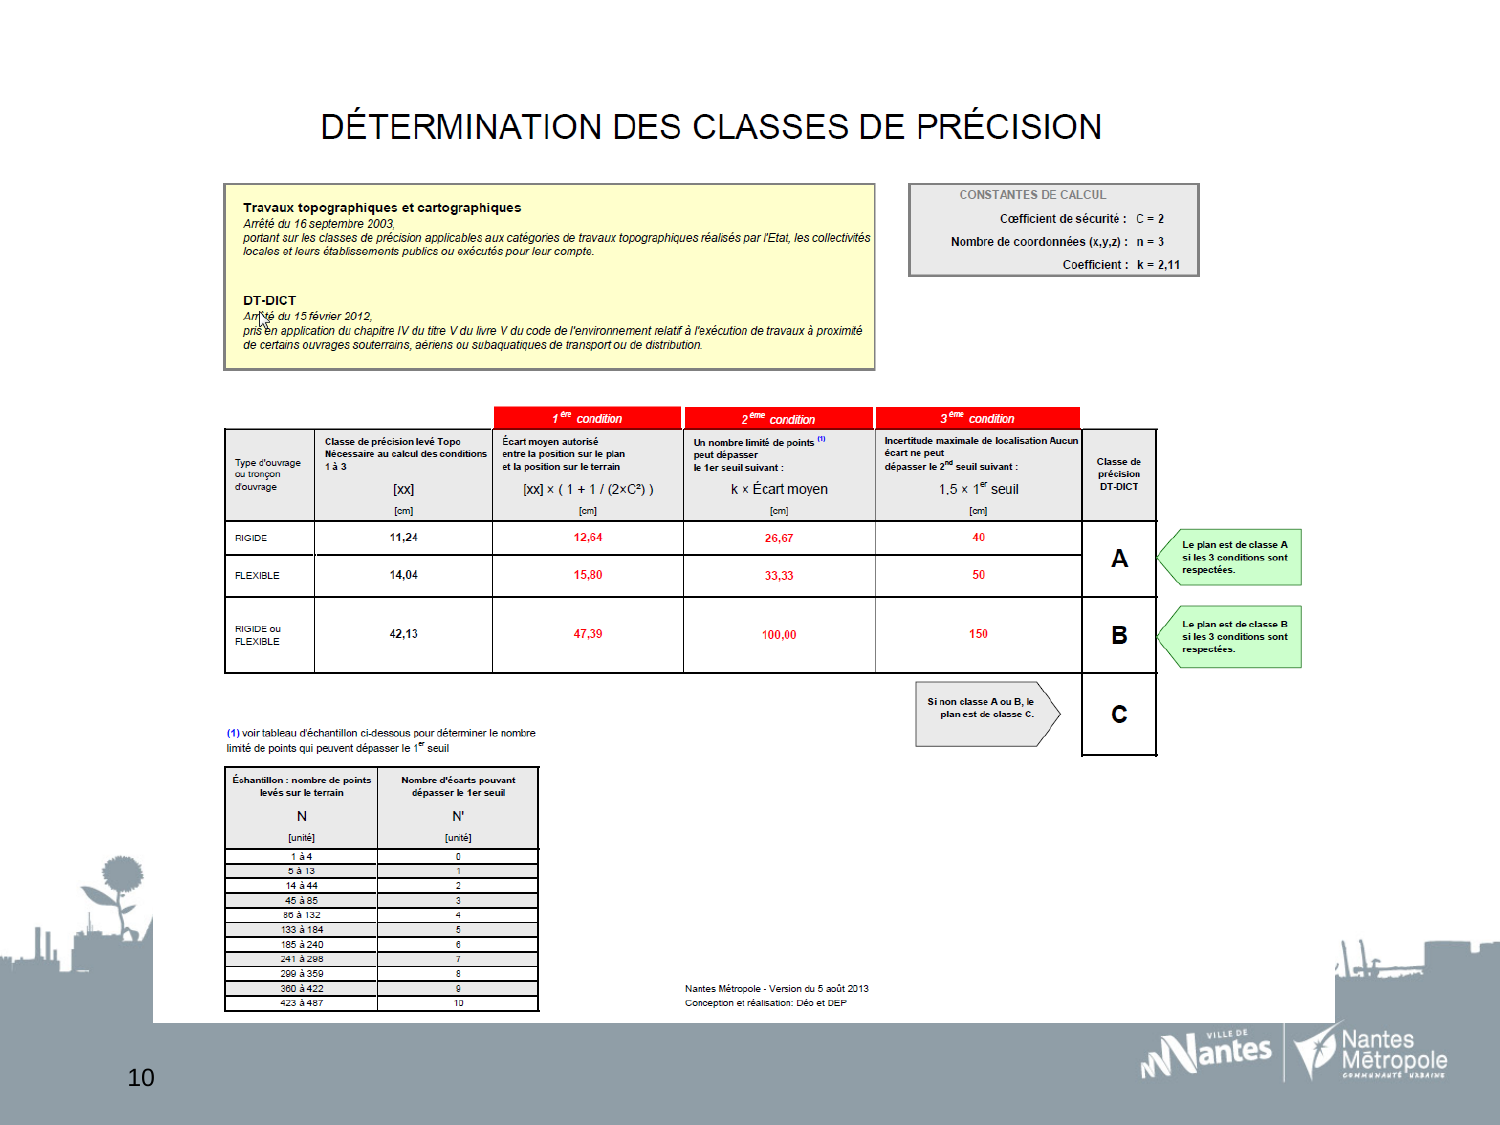

# Focus : les classes de précision (2/2)
10